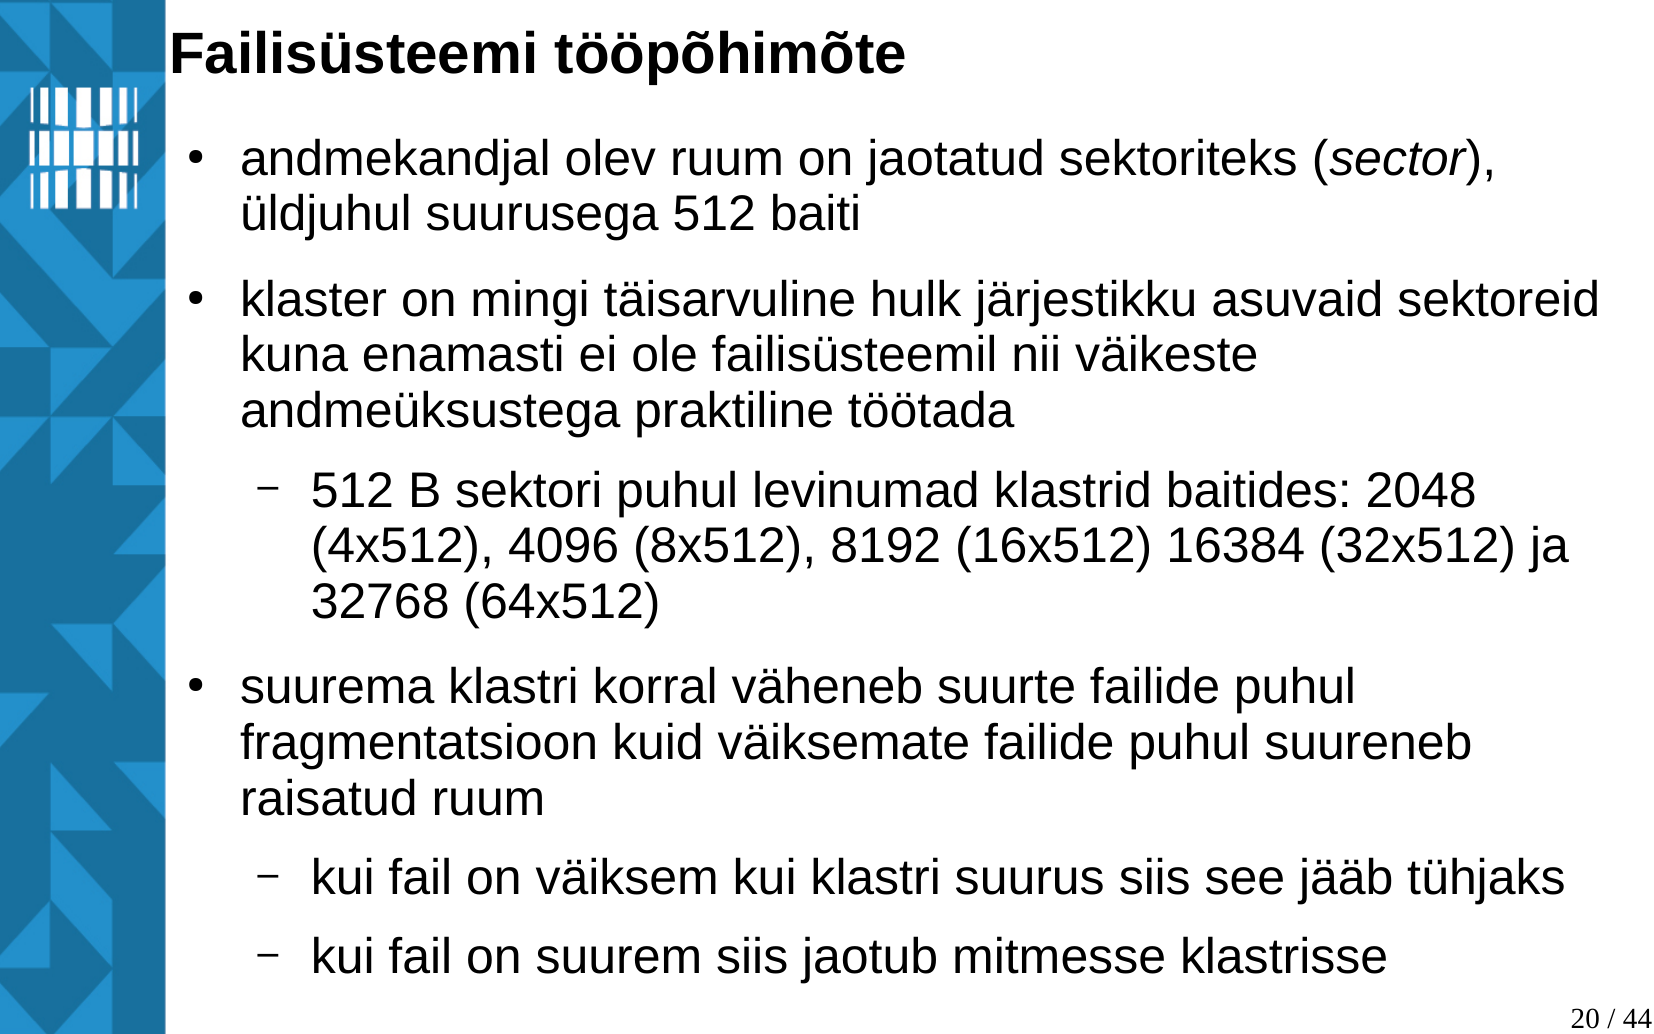

# Failisüsteemi tööpõhimõte
andmekandjal olev ruum on jaotatud sektoriteks (sector), üldjuhul suurusega 512 baiti
klaster on mingi täisarvuline hulk järjestikku asuvaid sektoreid kuna enamasti ei ole failisüsteemil nii väikeste andmeüksustega praktiline töötada
512 B sektori puhul levinumad klastrid baitides: 2048 (4x512), 4096 (8x512), 8192 (16x512) 16384 (32x512) ja 32768 (64x512)
suurema klastri korral väheneb suurte failide puhul fragmentatsioon kuid väiksemate failide puhul suureneb raisatud ruum
kui fail on väiksem kui klastri suurus siis see jääb tühjaks
kui fail on suurem siis jaotub mitmesse klastrisse
20